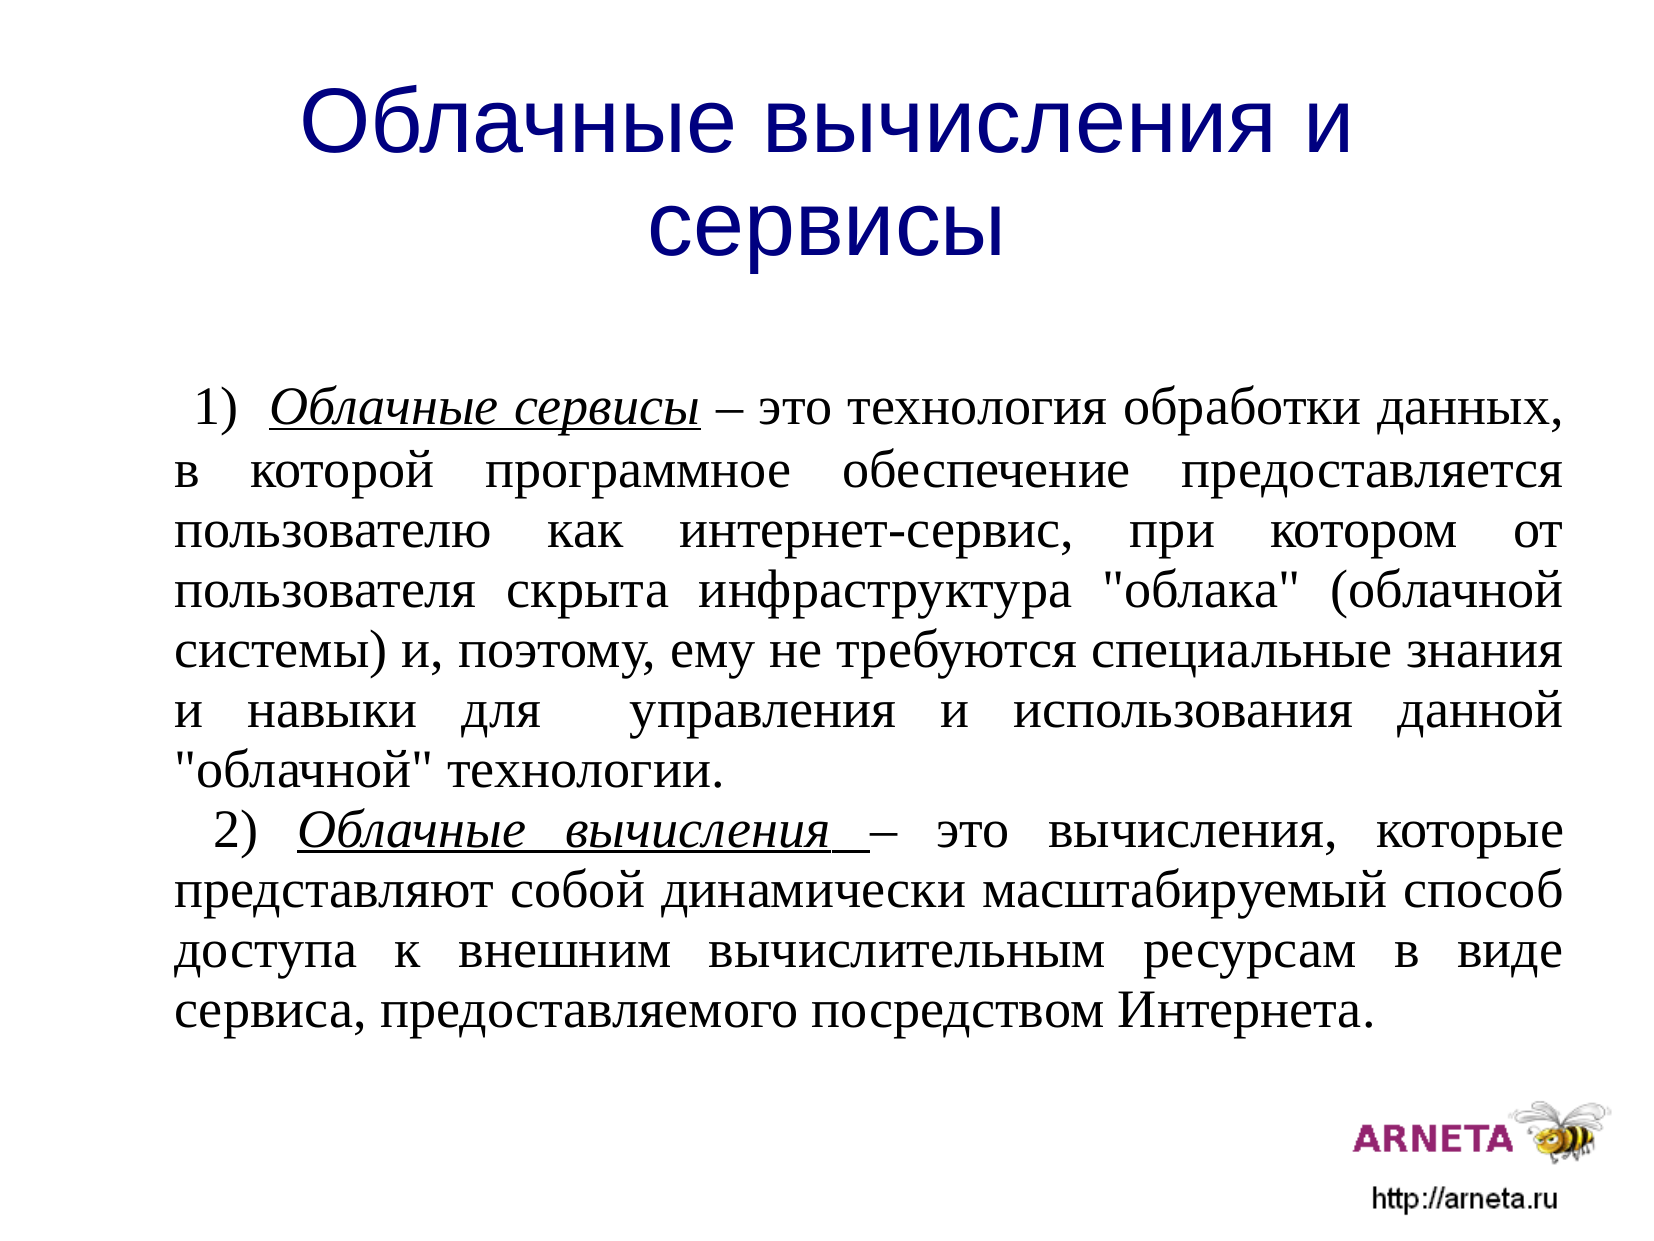

# Облачные вычисления и сервисы
 1) Облачные сервисы – это технология обработки данных, в которой программное обеспечение предоставляется пользователю как интернет-сервис, при котором от пользователя скрыта инфраструктура "облака" (облачной системы) и, поэтому, ему не требуются специальные знания и навыки для управления и использования данной "облачной" технологии.
 2) Облачные вычисления – это вычисления, которые представляют собой динамически масштабируемый способ доступа к внешним вычислительным ресурсам в виде сервиса, предоставляемого посредством Интернета.